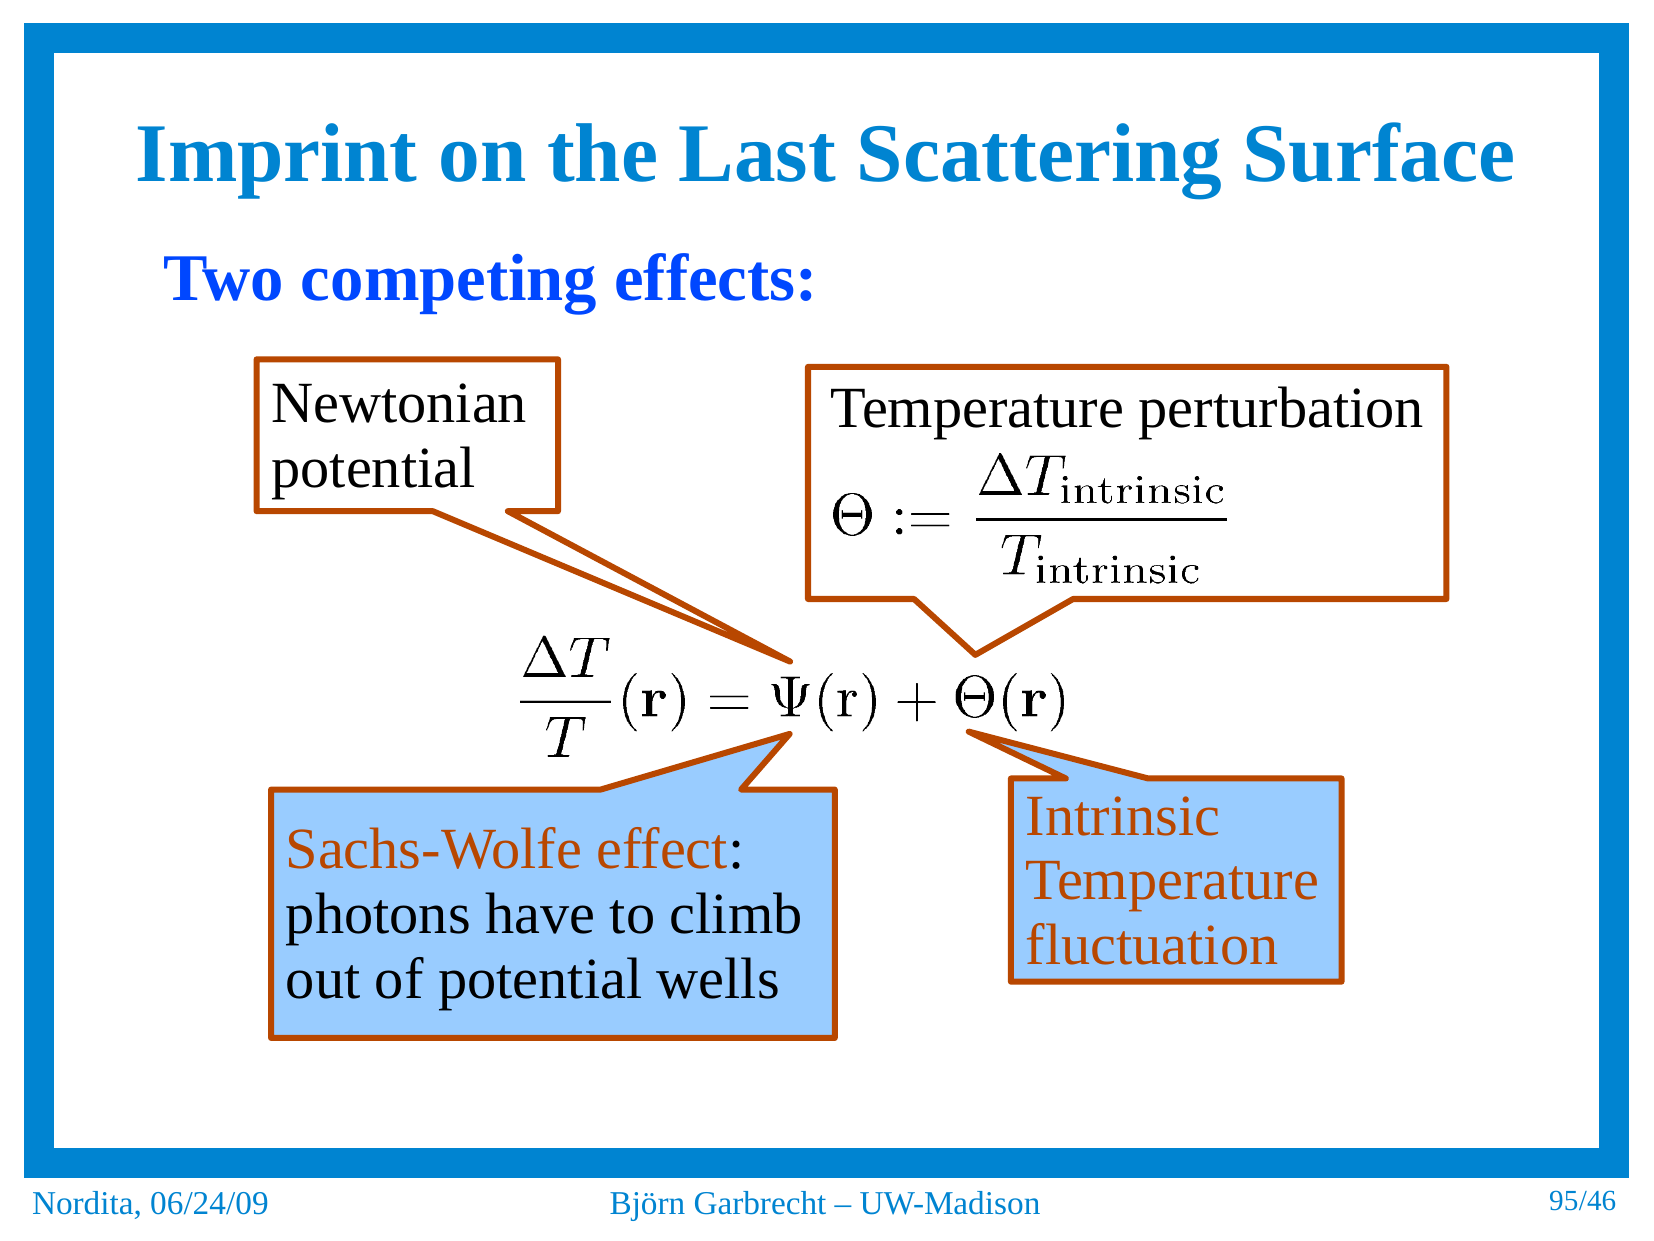

# Imprint on the Last Scattering Surface
Two competing effects:
Newtonian
potential
Temperature perturbation
Intrinsic Temperature
fluctuation
Sachs-Wolfe effect:
photons have to climb out of potential wells
Björn Garbrecht – UW-Madison
95